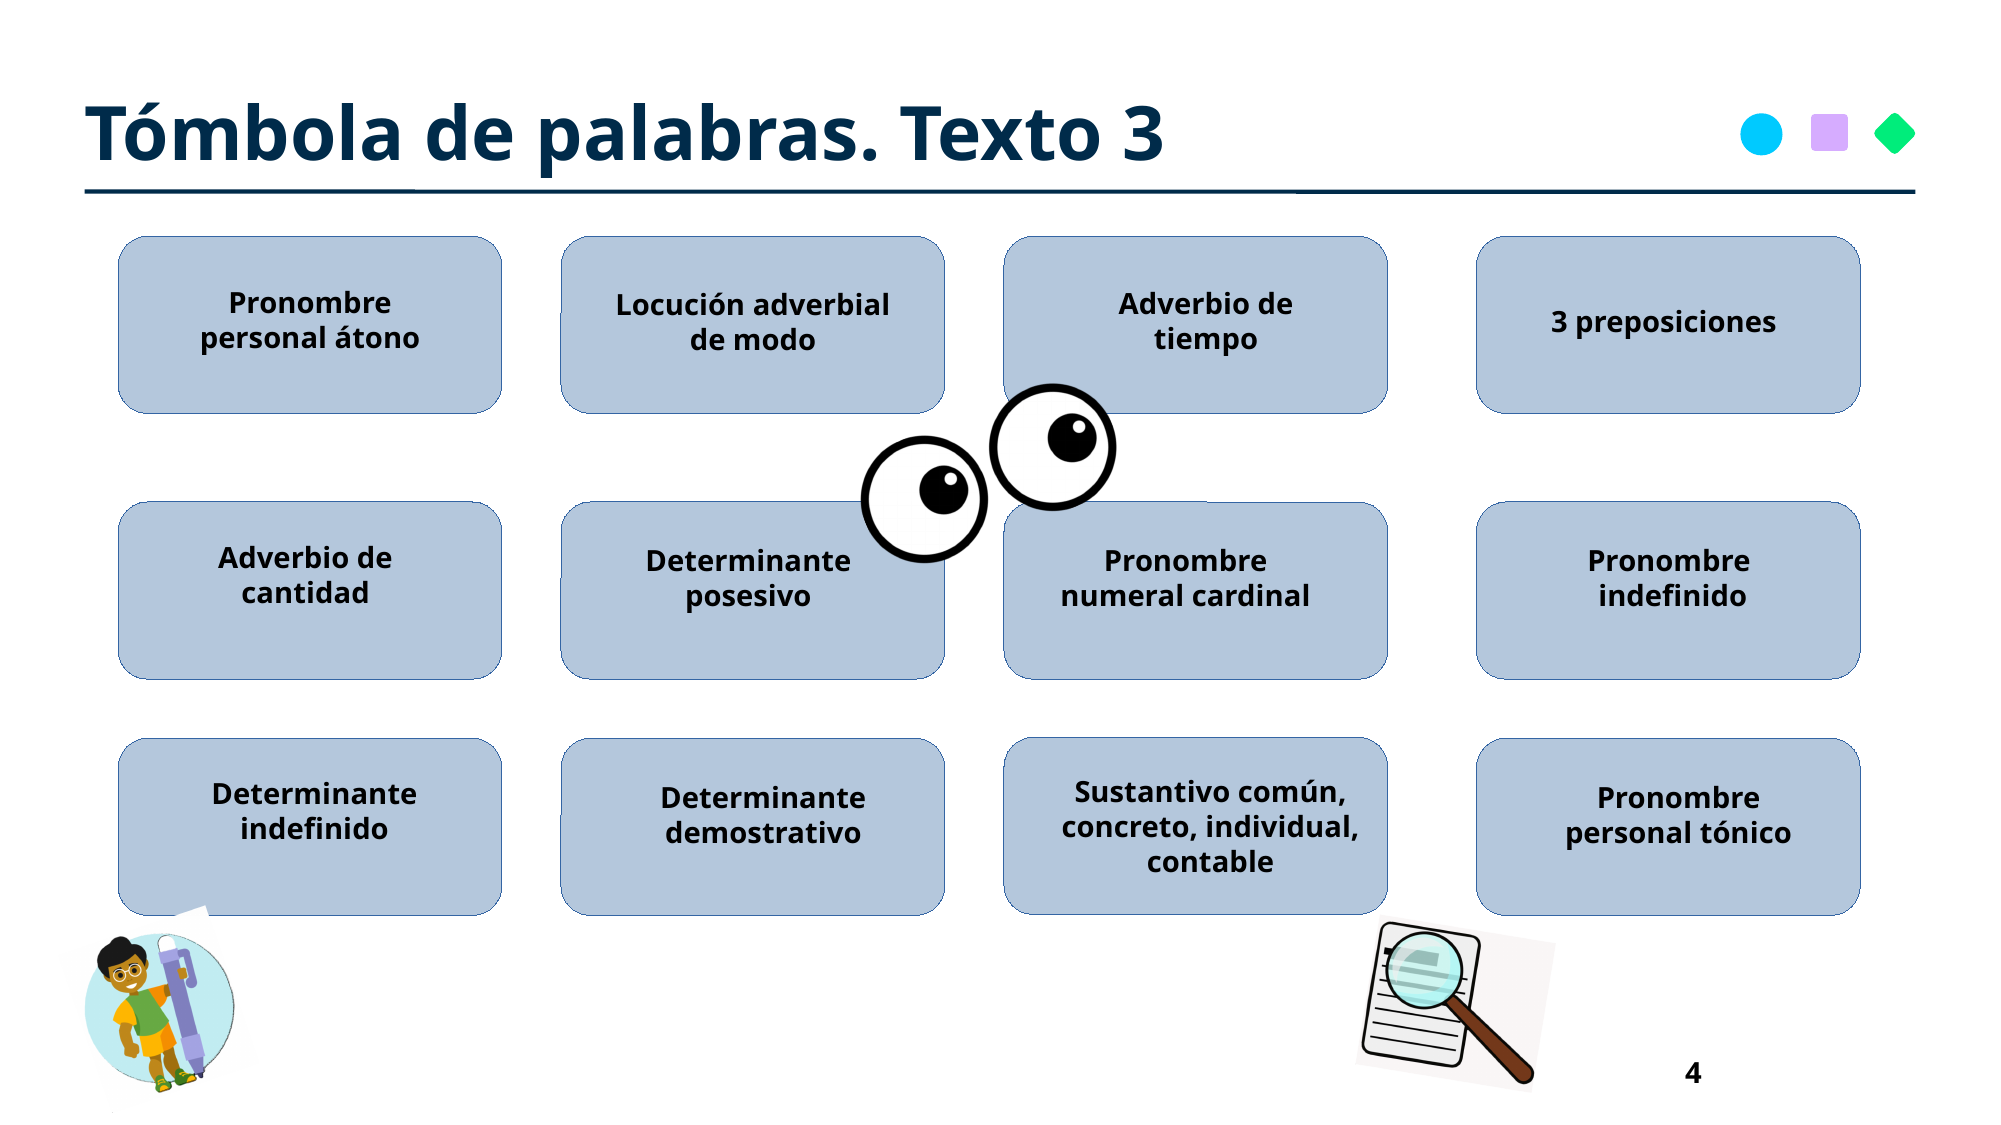

# Tómbola de palabras. Texto 3
Adverbio de tiempo
Locución adverbial de modo
Pronombre personal átono
3 preposiciones
Adverbio de cantidad
Determinante posesivo
Pronombre numeral cardinal
Pronombre indefinido
Sustantivo común, concreto, individual, contable
Determinante indefinido
Determinante demostrativo
Pronombre personal tónico